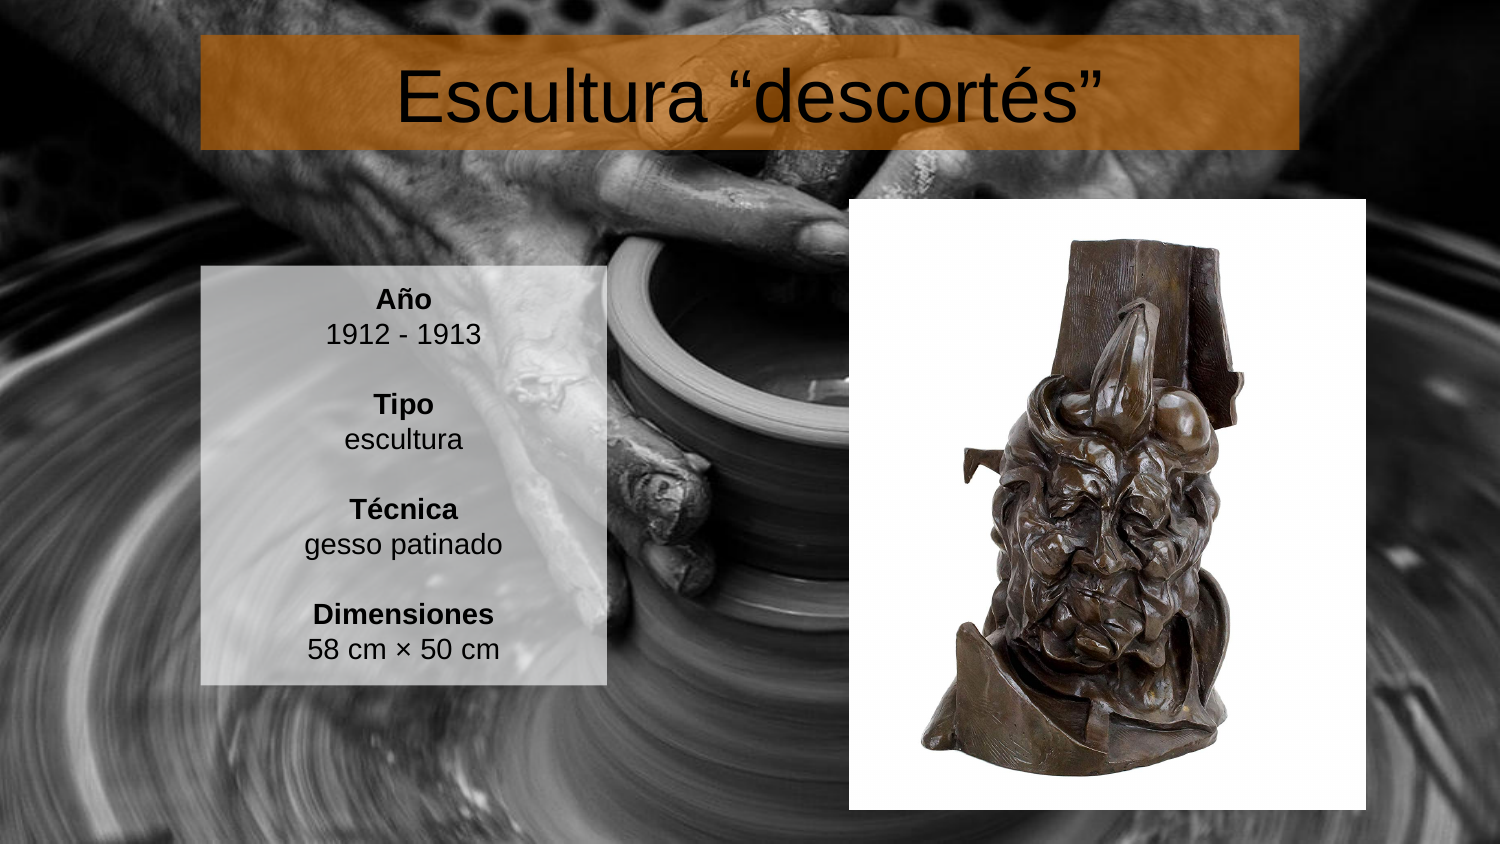

# Escultura “descortés”
Año
1912 - 1913
Tipo
escultura
Técnica
gesso patinado
Dimensiones
58 cm × 50 cm